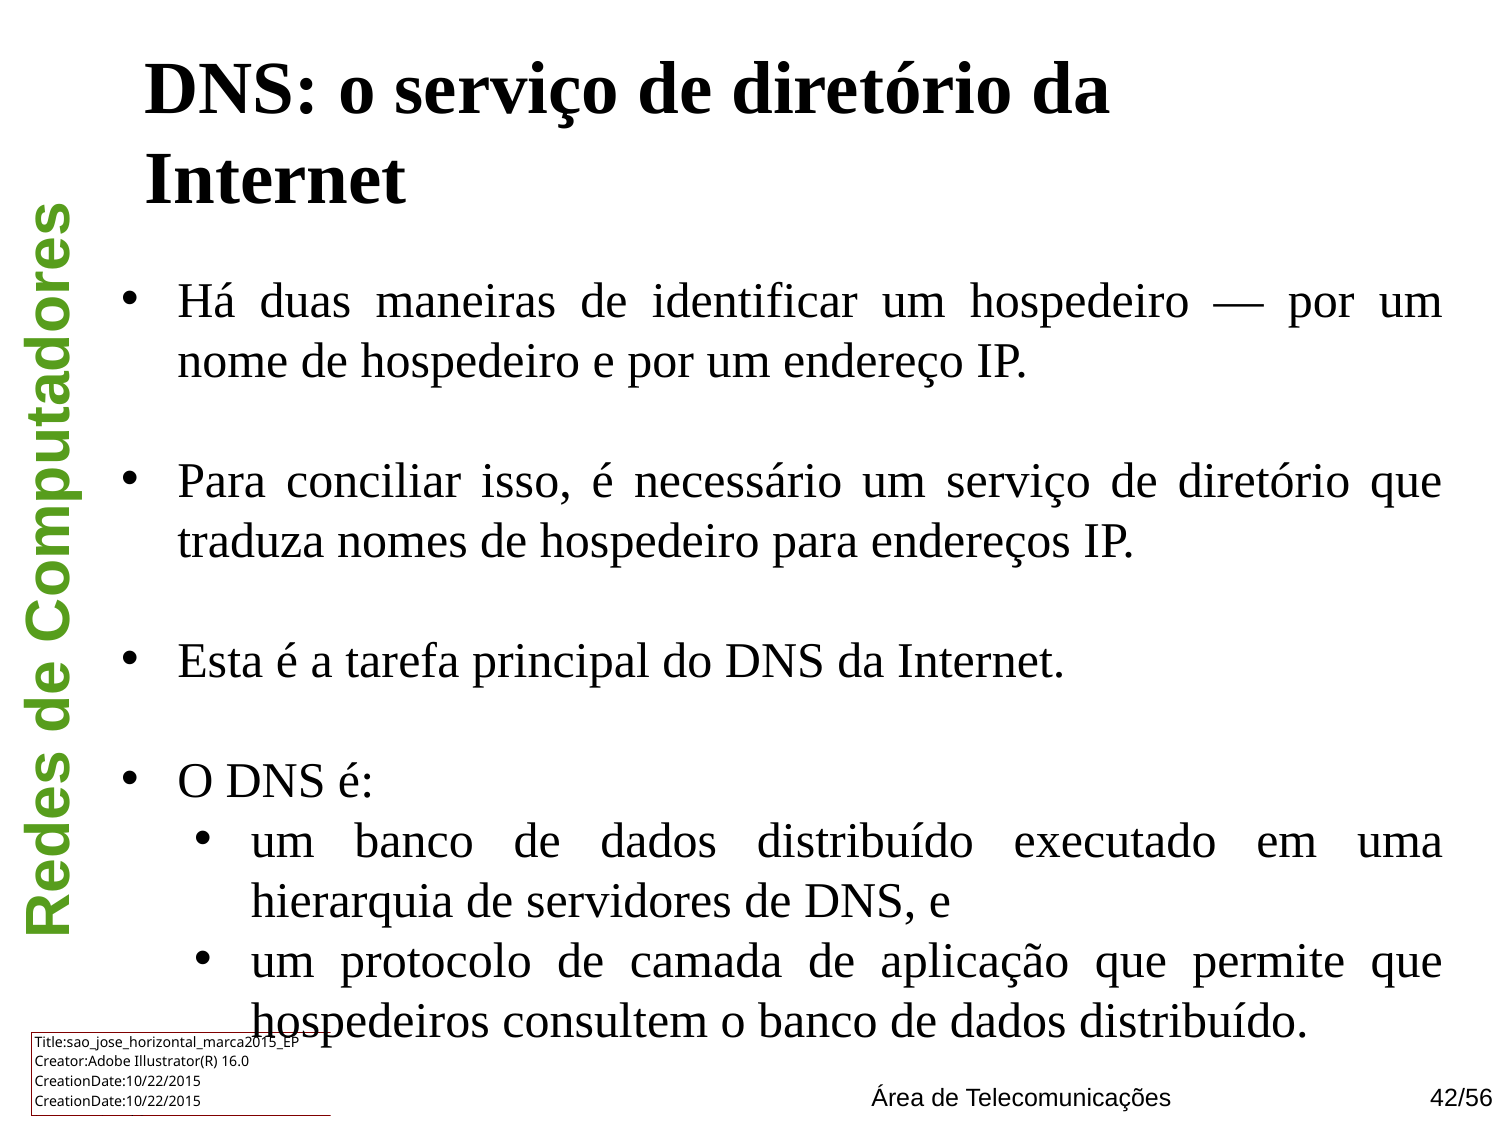

DNS: o serviço de diretório da Internet
Há duas maneiras de identificar um hospedeiro — por um nome de hospedeiro e por um endereço IP.
Para conciliar isso, é necessário um serviço de diretório que traduza nomes de hospedeiro para endereços IP.
Esta é a tarefa principal do DNS da Internet.
O DNS é:
um banco de dados distribuído executado em uma hierarquia de servidores de DNS, e
um protocolo de camada de aplicação que permite que hospedeiros consultem o banco de dados distribuído.